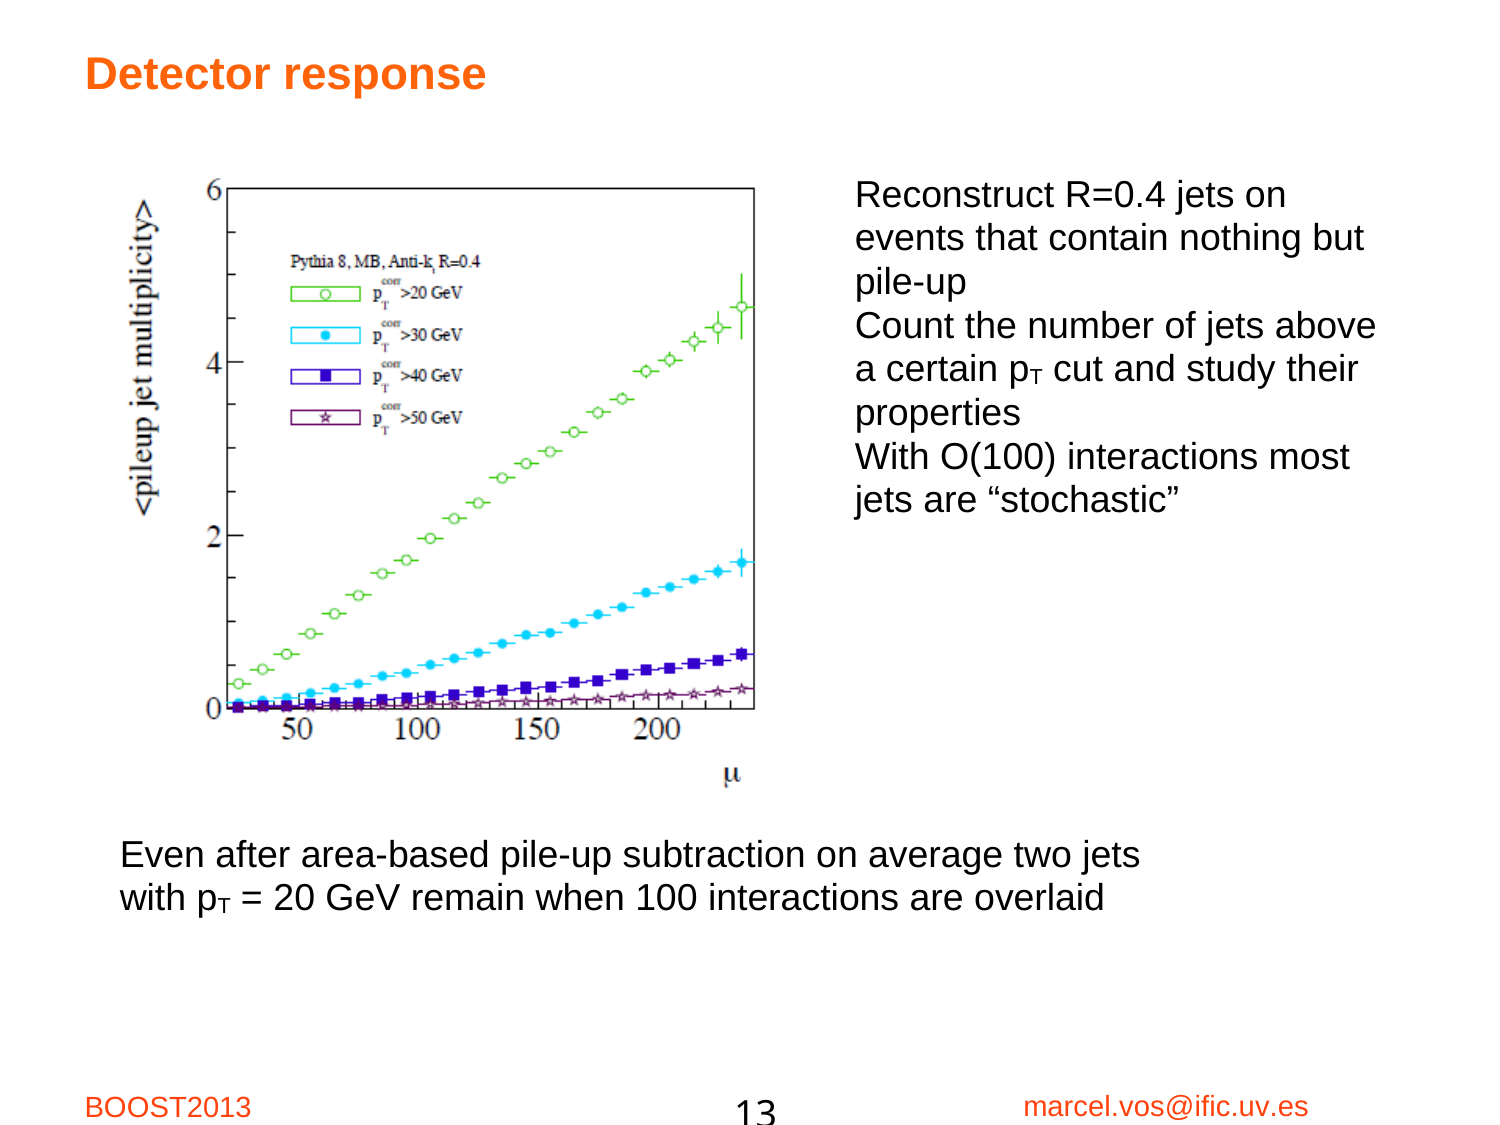

# Detector response
Reconstruct R=0.4 jets on events that contain nothing but pile-up
Count the number of jets above a certain pT cut and study their properties
With O(100) interactions most jets are “stochastic”
Even after area-based pile-up subtraction on average two jets with pT = 20 GeV remain when 100 interactions are overlaid
13
Marcel.Vos@ific.uv.es